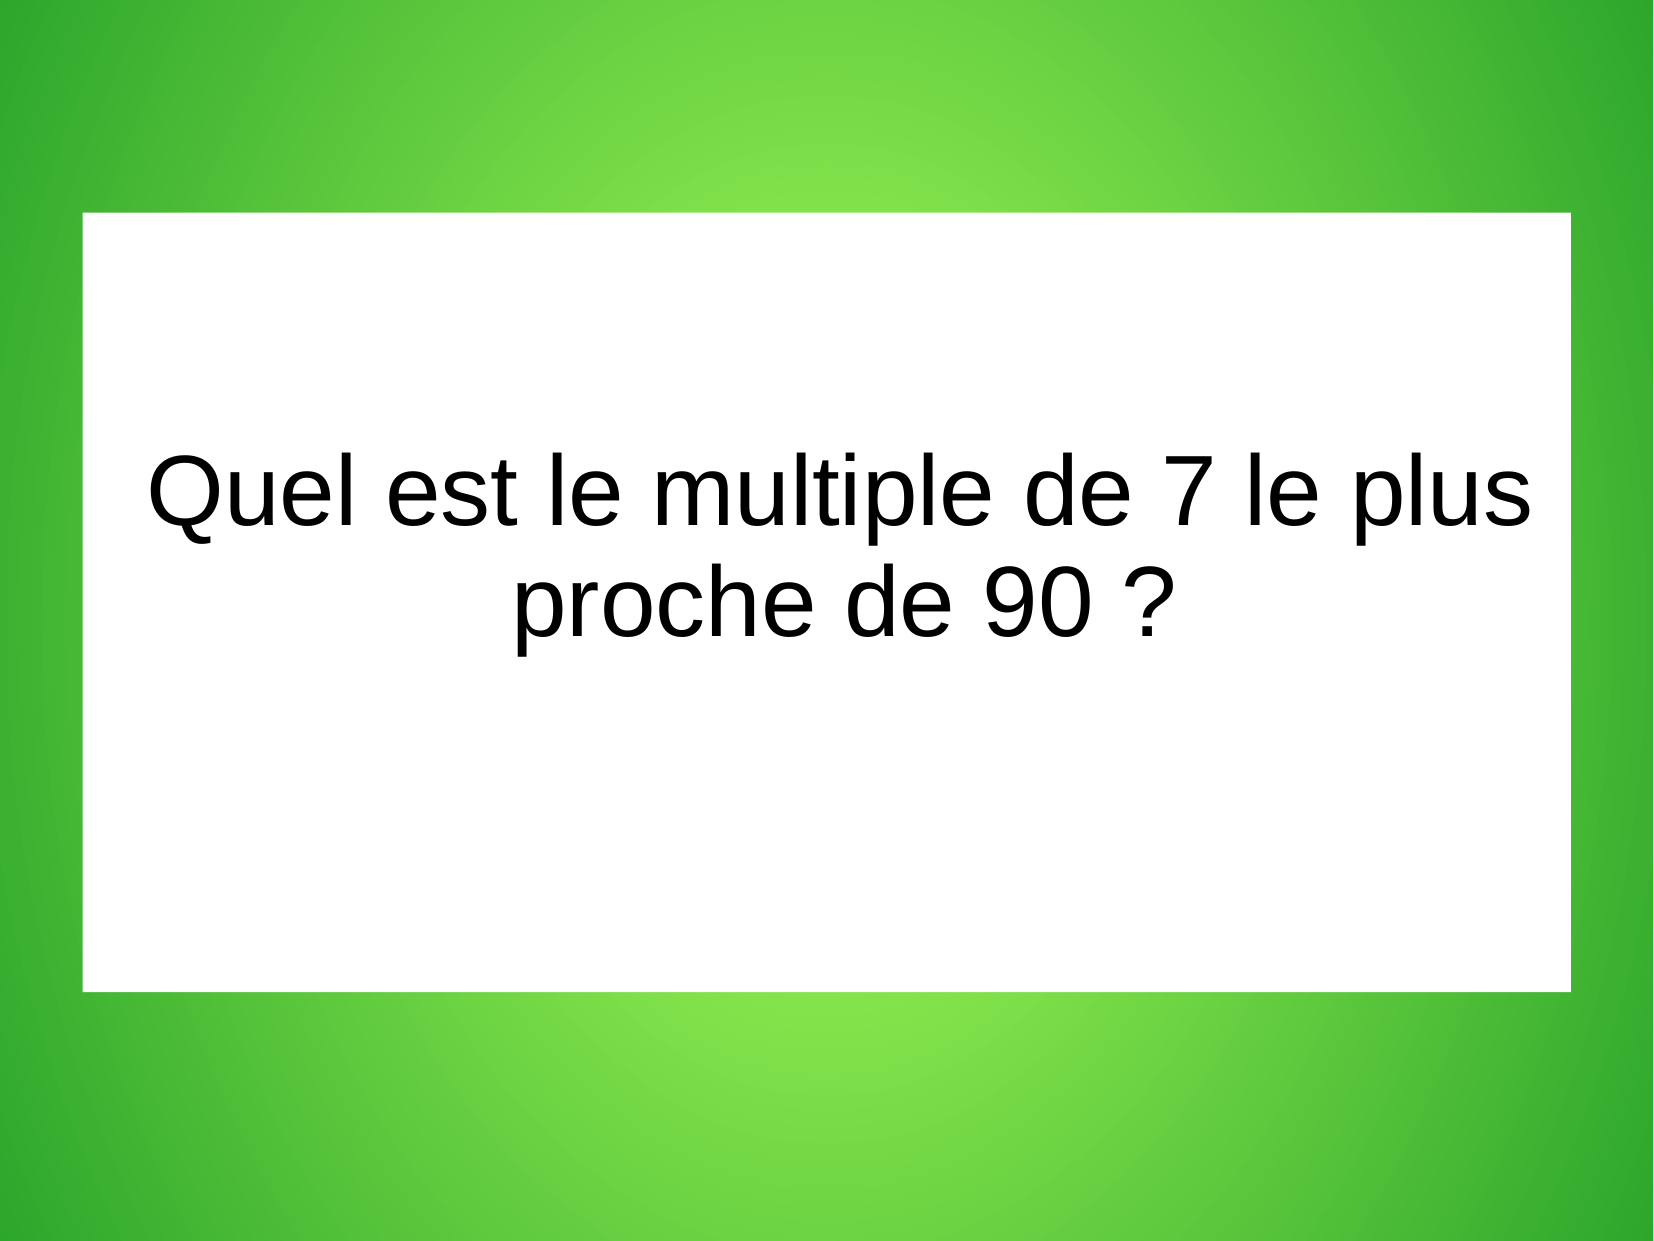

# Quel est le multiple de 7 le plus proche de 90 ?